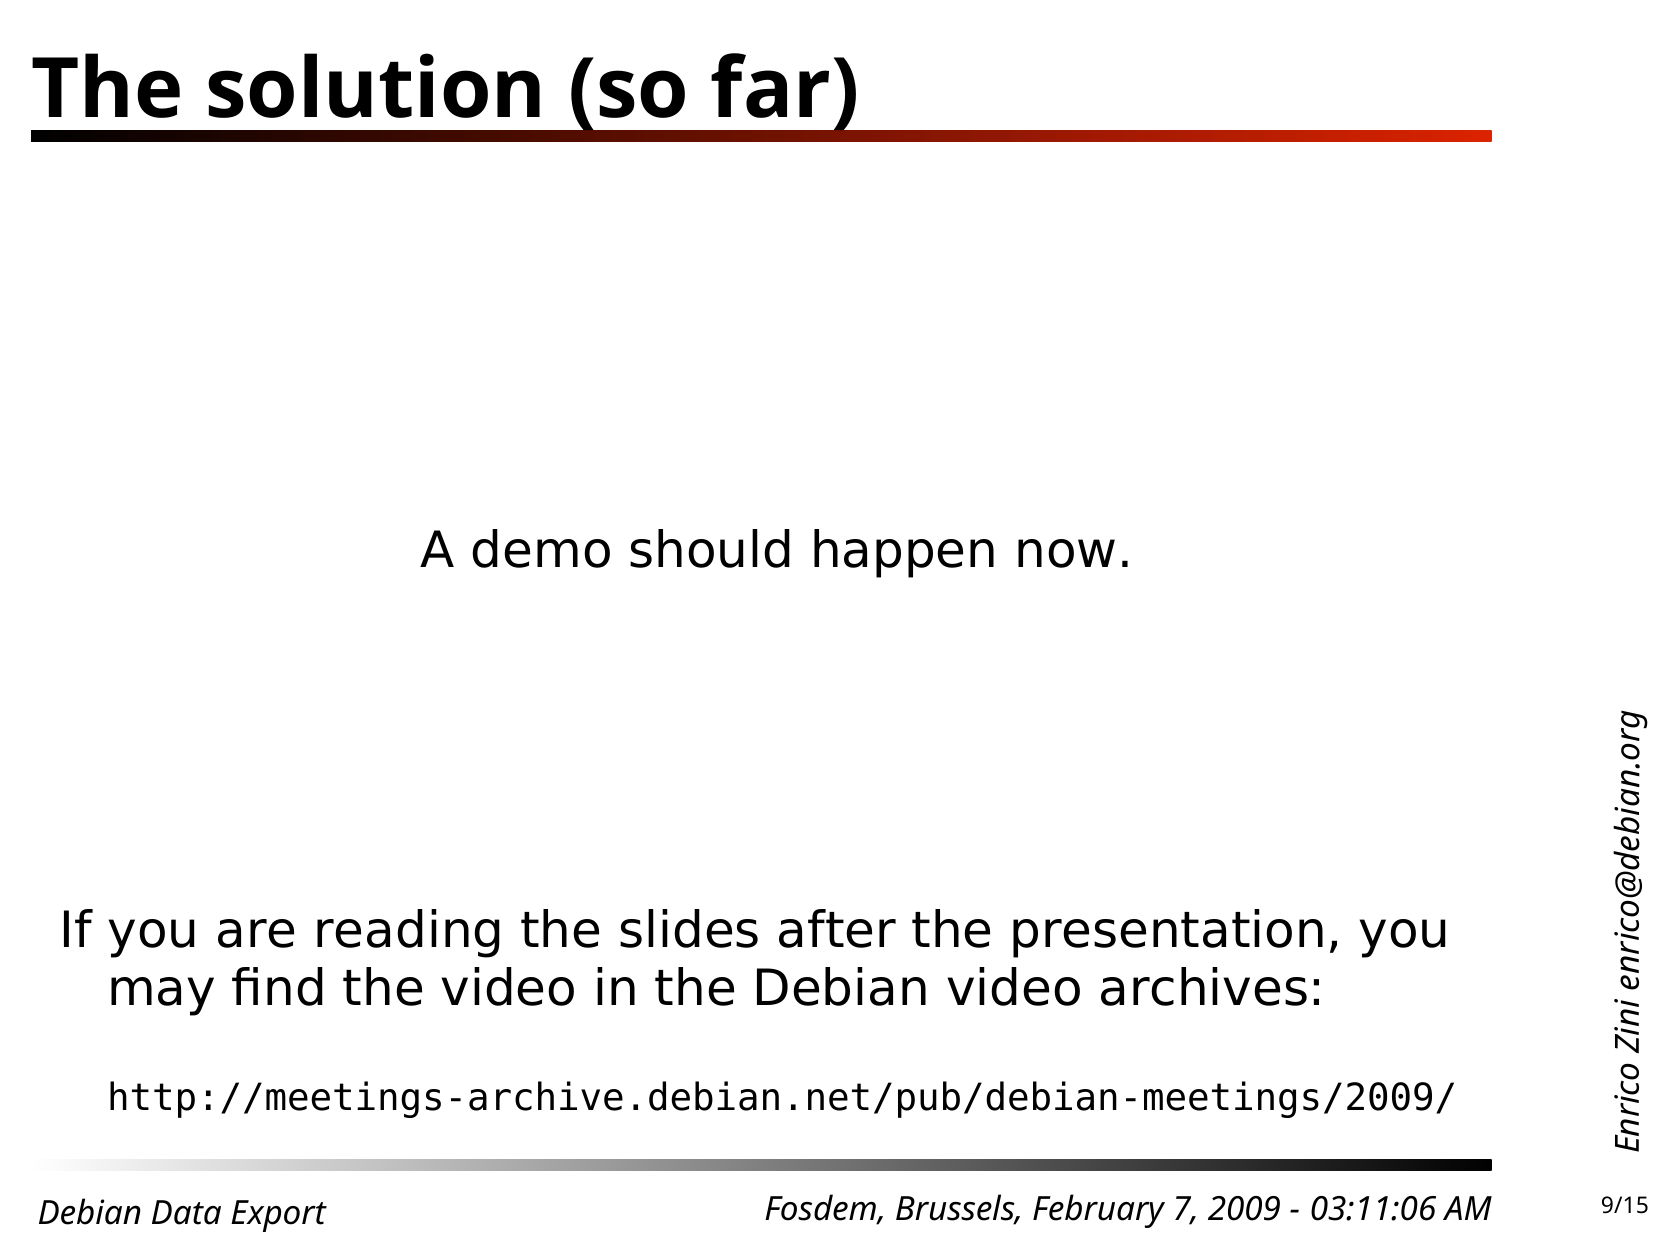

The solution (so far)
A demo should happen now.
If you are reading the slides after the presentation, you may find the video in the Debian video archives:
http://meetings-archive.debian.net/pub/debian-meetings/2009/